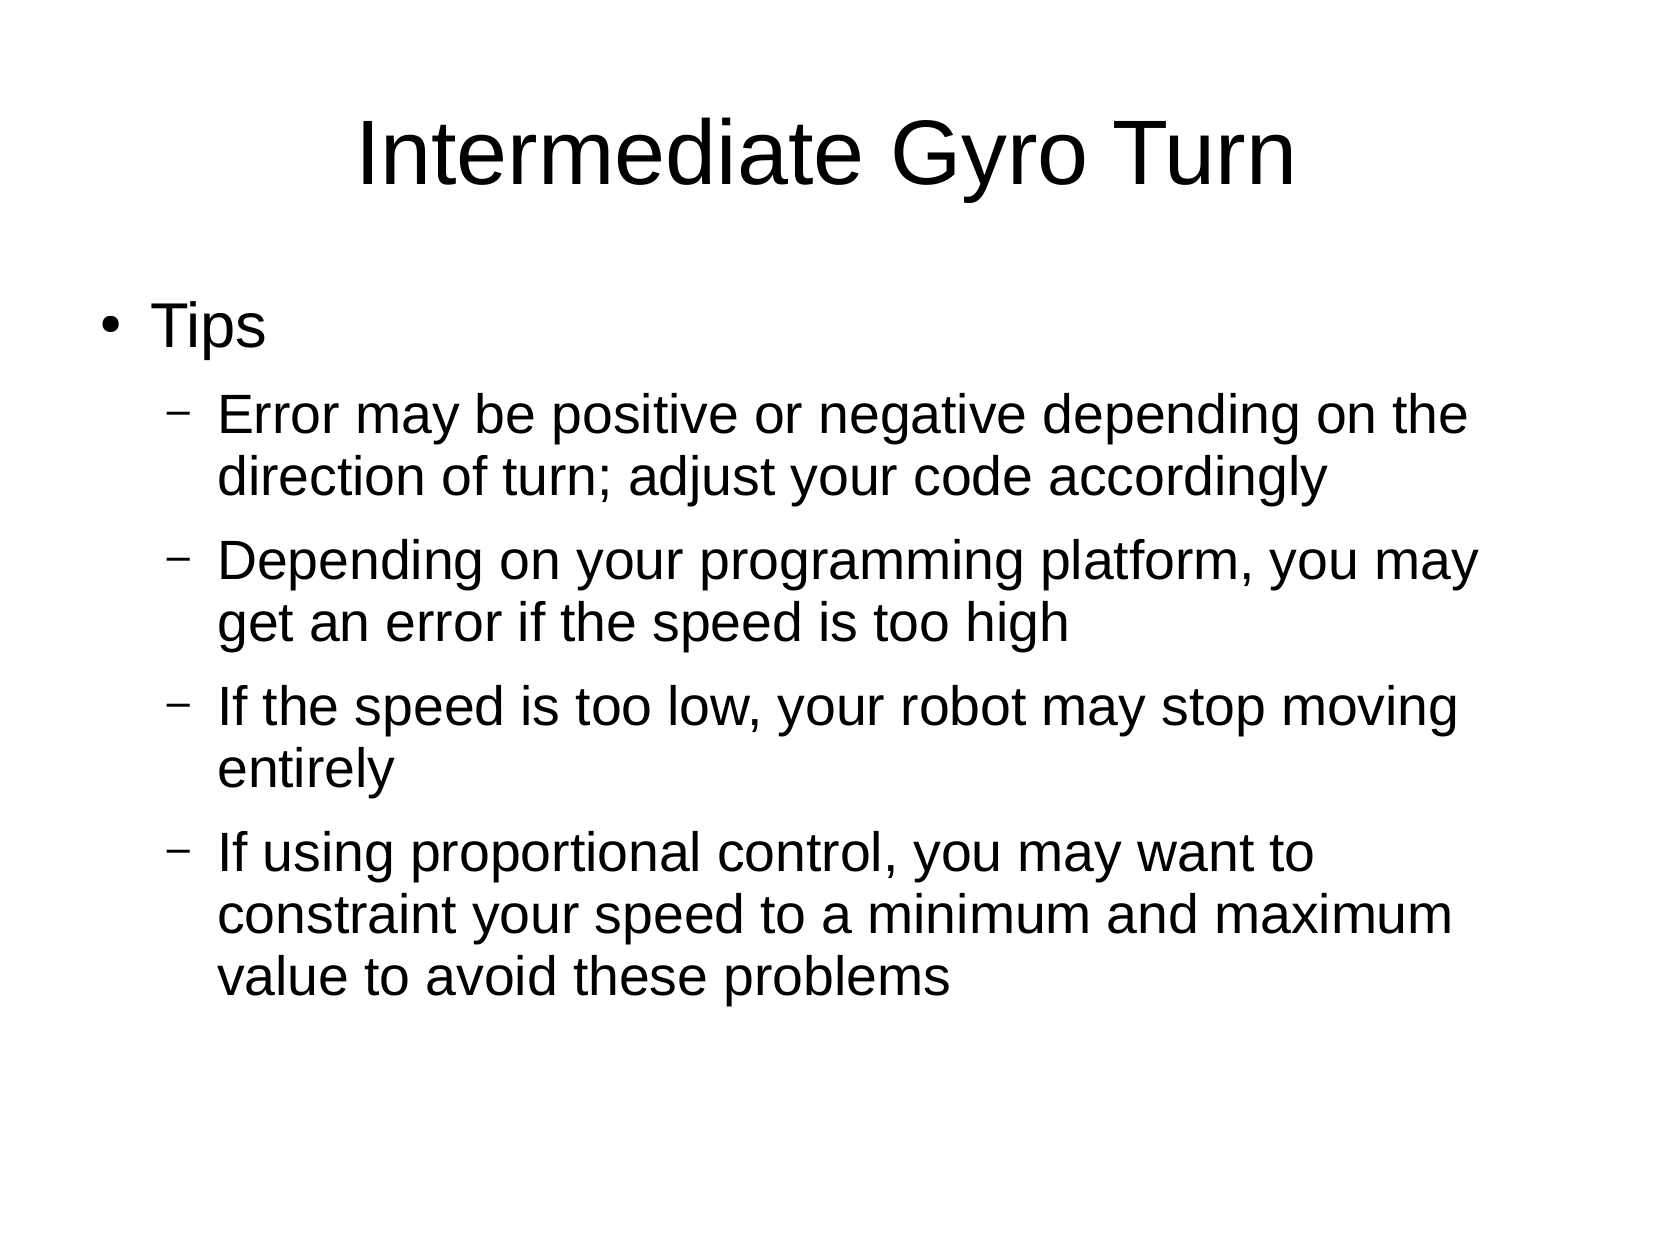

# Intermediate Gyro Turn
Tips
Error may be positive or negative depending on the direction of turn; adjust your code accordingly
Depending on your programming platform, you may get an error if the speed is too high
If the speed is too low, your robot may stop moving entirely
If using proportional control, you may want to constraint your speed to a minimum and maximum value to avoid these problems